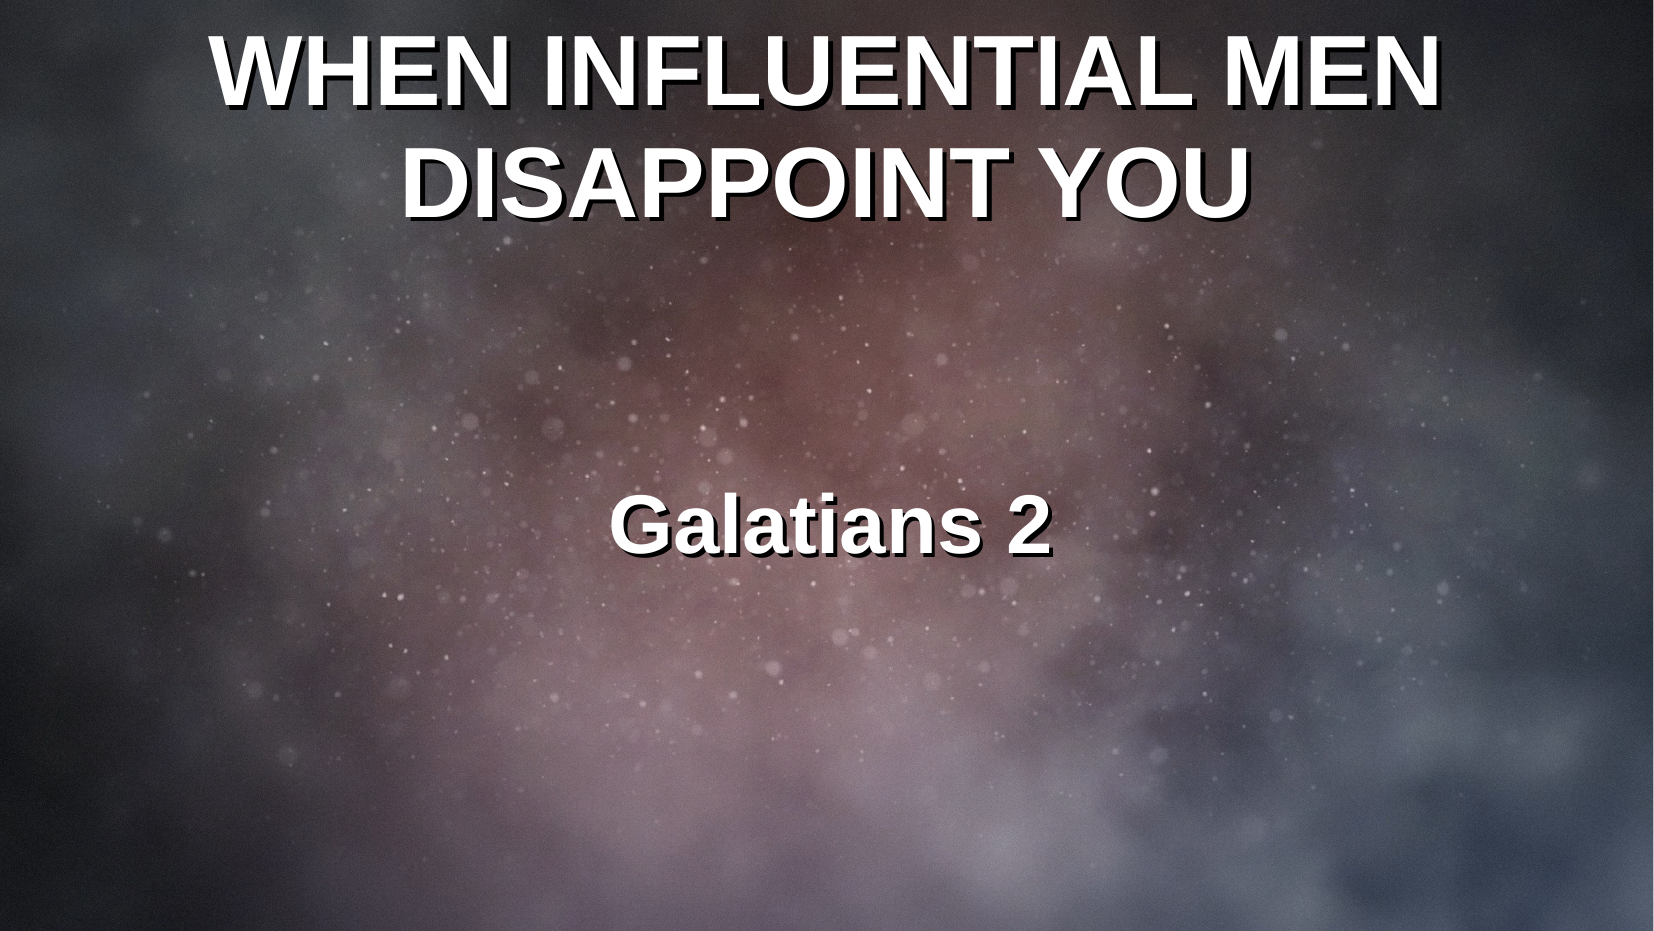

# WHEN INFLUENTIAL MEN DISAPPOINT YOU
Galatians 2